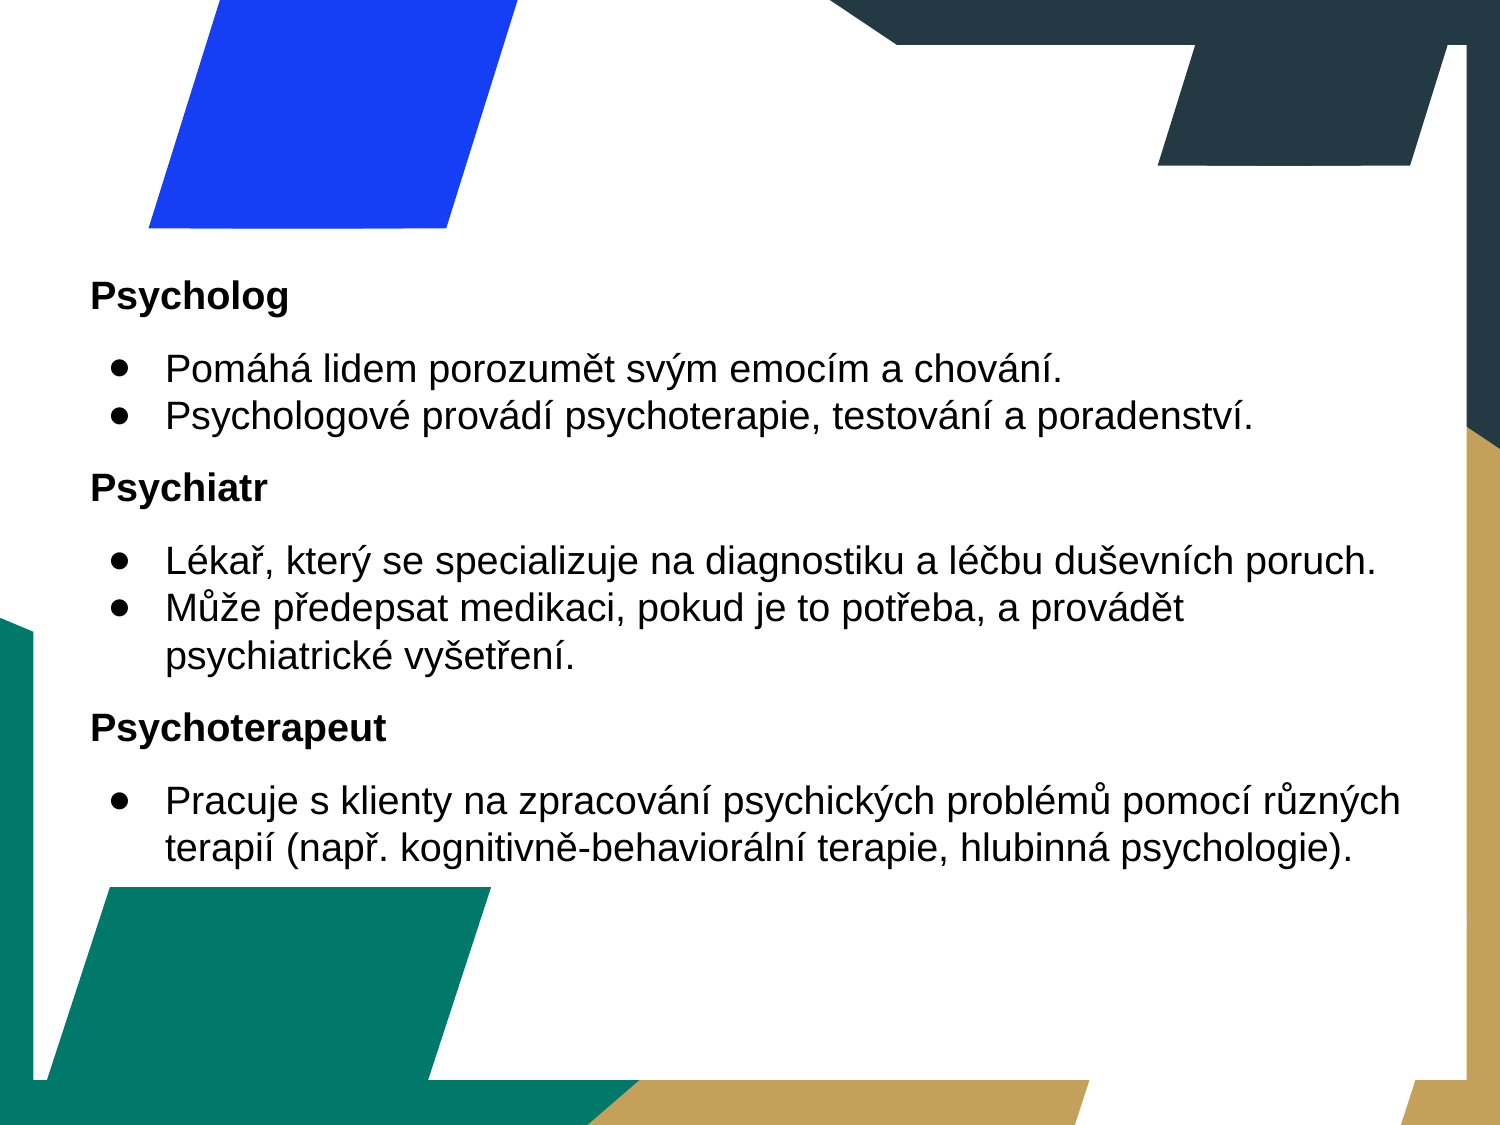

#
Psycholog
Pomáhá lidem porozumět svým emocím a chování.
Psychologové provádí psychoterapie, testování a poradenství.
Psychiatr
Lékař, který se specializuje na diagnostiku a léčbu duševních poruch.
Může předepsat medikaci, pokud je to potřeba, a provádět psychiatrické vyšetření.
Psychoterapeut
Pracuje s klienty na zpracování psychických problémů pomocí různých terapií (např. kognitivně-behaviorální terapie, hlubinná psychologie).